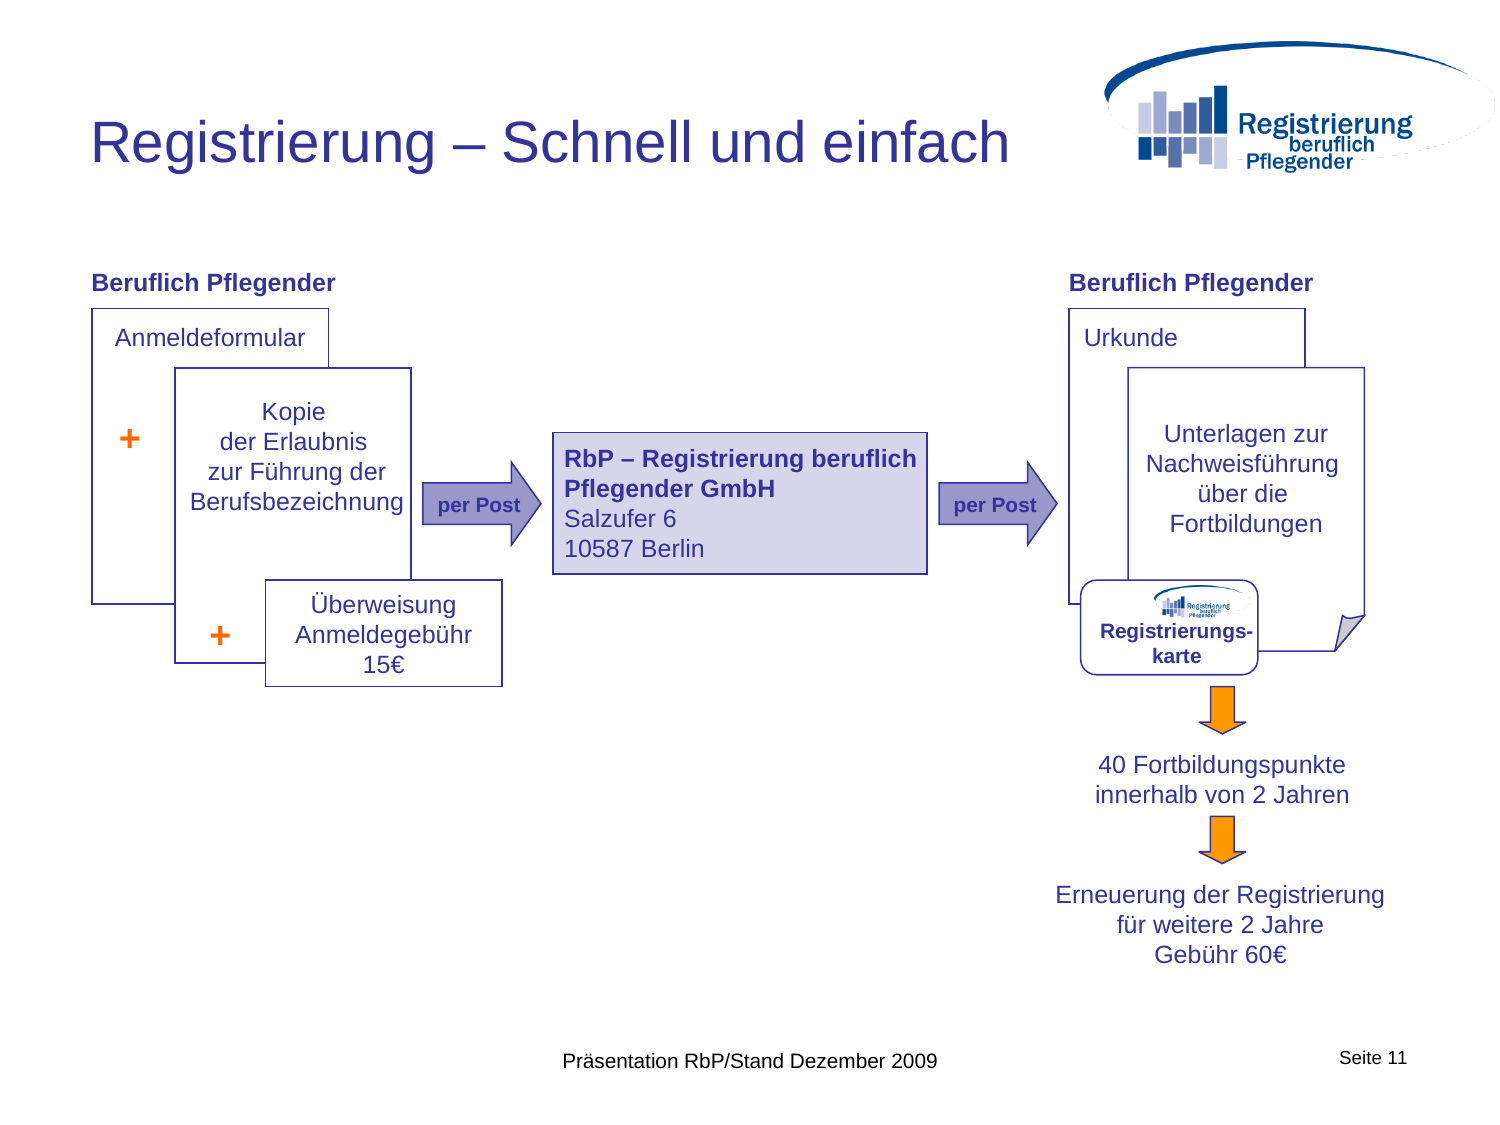

# Registrierung – Schnell und einfach
Beruflich Pflegender
Anmeldeformular
Kopie
der Erlaubnis
zur Führung der
Berufsbezeichnung
+
RbP – Registrierung beruflich
Pflegender GmbH
Salzufer 6
10587 Berlin
per Post
Überweisung
Anmeldegebühr
15€
+
Beruflich Pflegender
Urkunde
Unterlagen zur
Nachweisführung
über die
Fortbildungen
per Post
Registrierungs-
karte
40 Fortbildungspunkte
innerhalb von 2 Jahren
Erneuerung der Registrierung
für weitere 2 Jahre
Gebühr 60€
Präsentation RbP/Stand Dezember 2009